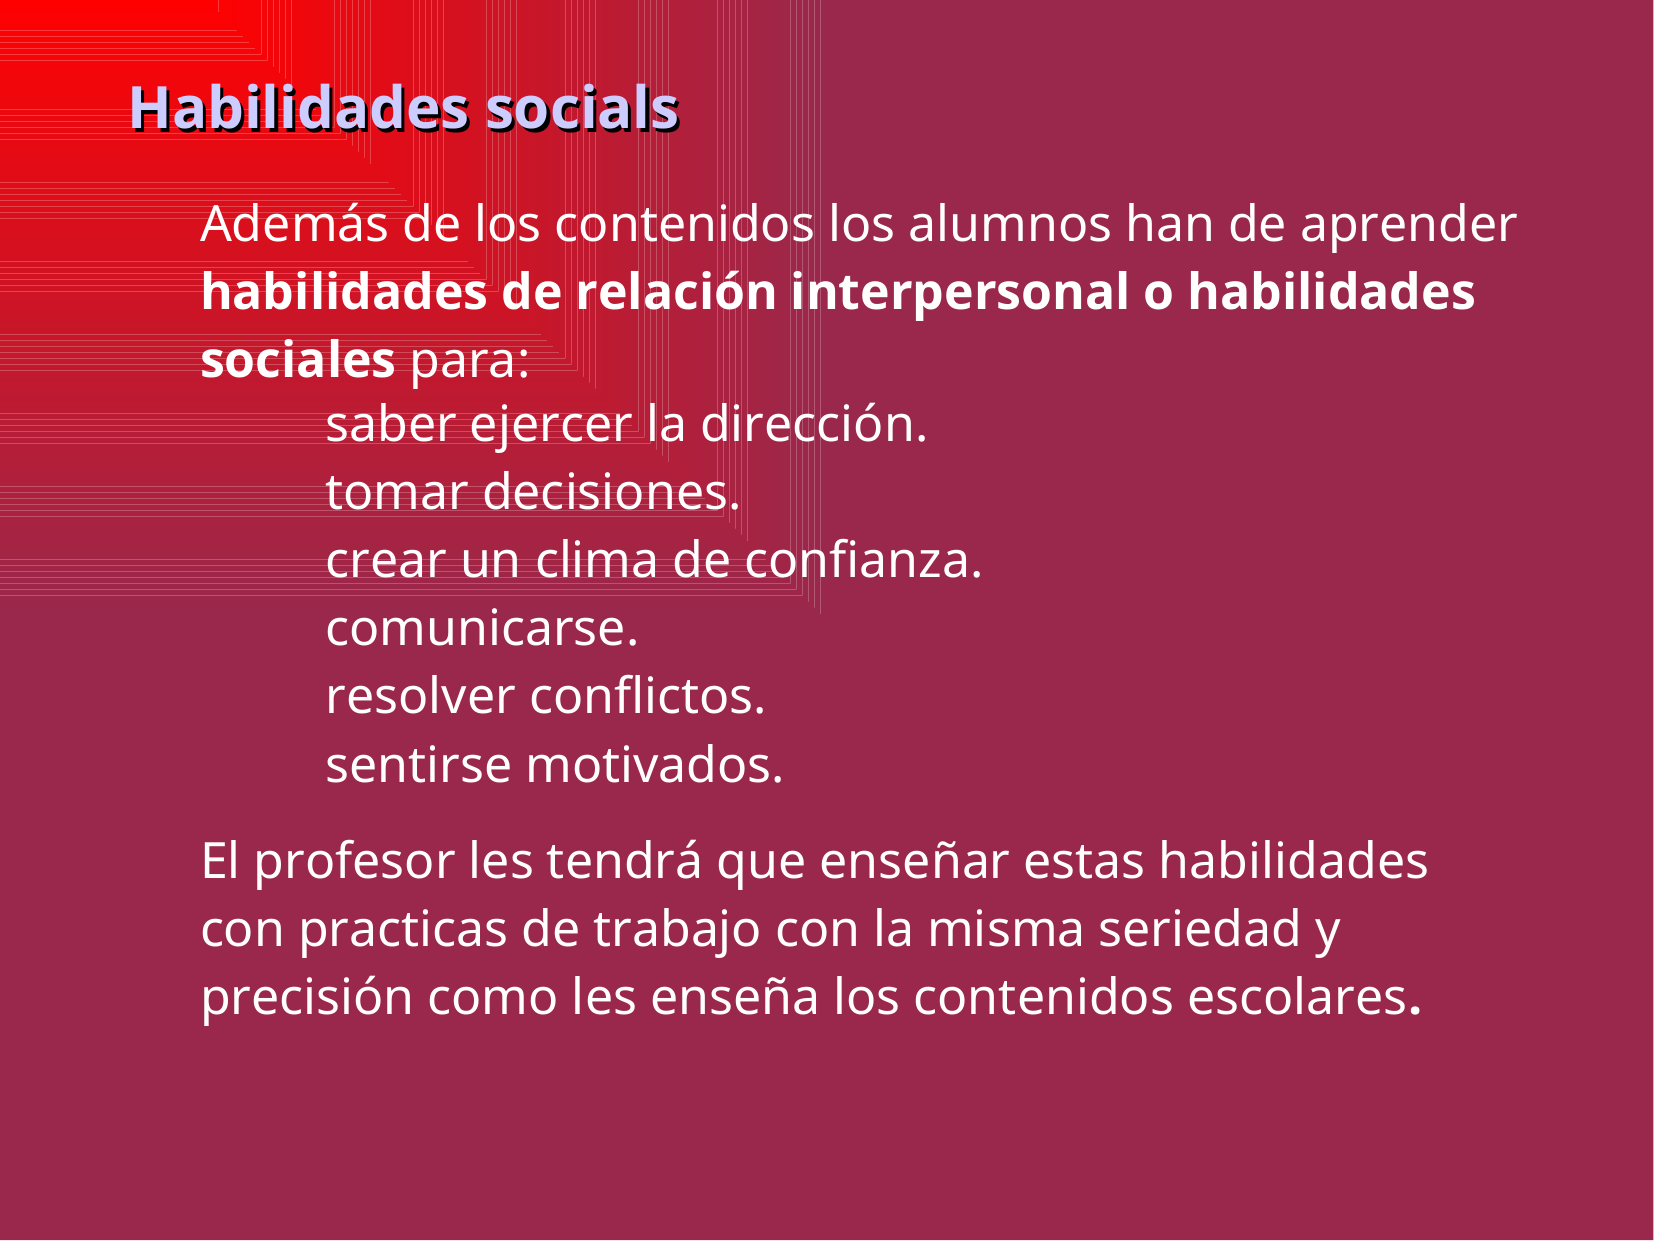

Habilidades socials
Además de los contenidos los alumnos han de aprender habilidades de relación interpersonal o habilidades sociales para:
 saber ejercer la dirección.
 tomar decisiones.
 crear un clima de confianza.
 comunicarse.
 resolver conflictos.
 sentirse motivados.
El profesor les tendrá que enseñar estas habilidades con practicas de trabajo con la misma seriedad y precisión como les enseña los contenidos escolares.